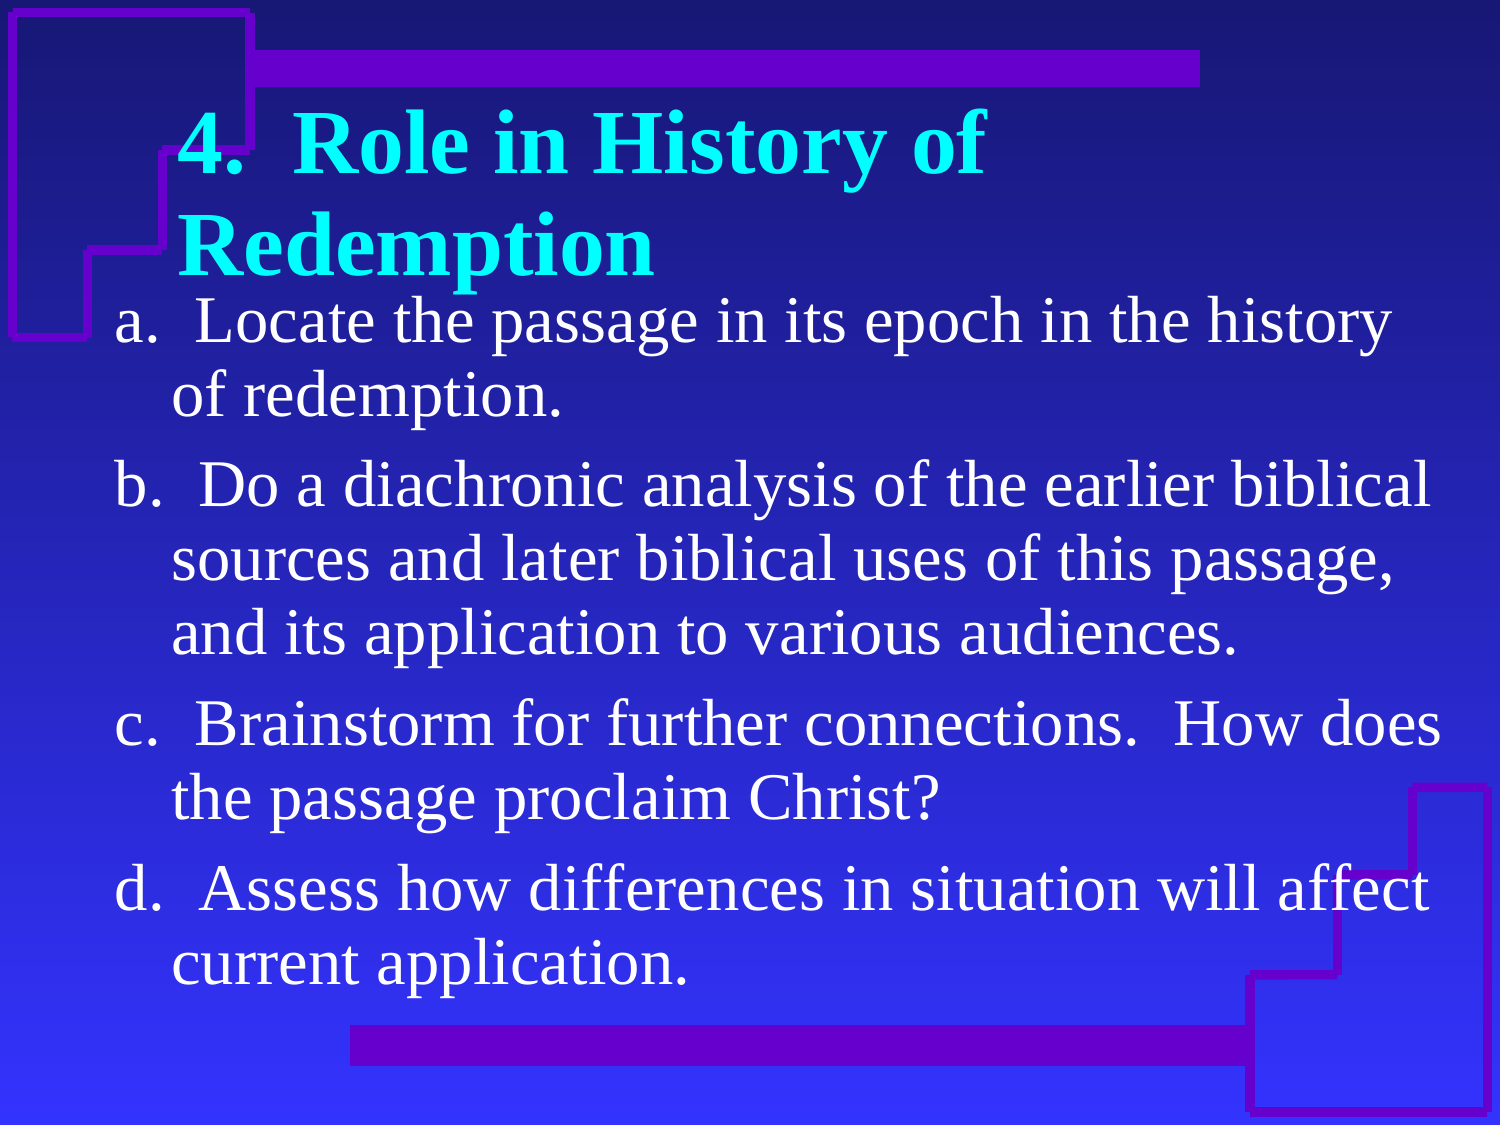

# 4. Role in History of Redemption
a. Locate the passage in its epoch in the history of redemption.
b. Do a diachronic analysis of the earlier biblical sources and later biblical uses of this passage, and its application to various audiences.
c. Brainstorm for further connections. How does the passage proclaim Christ?
d. Assess how differences in situation will affect current application.